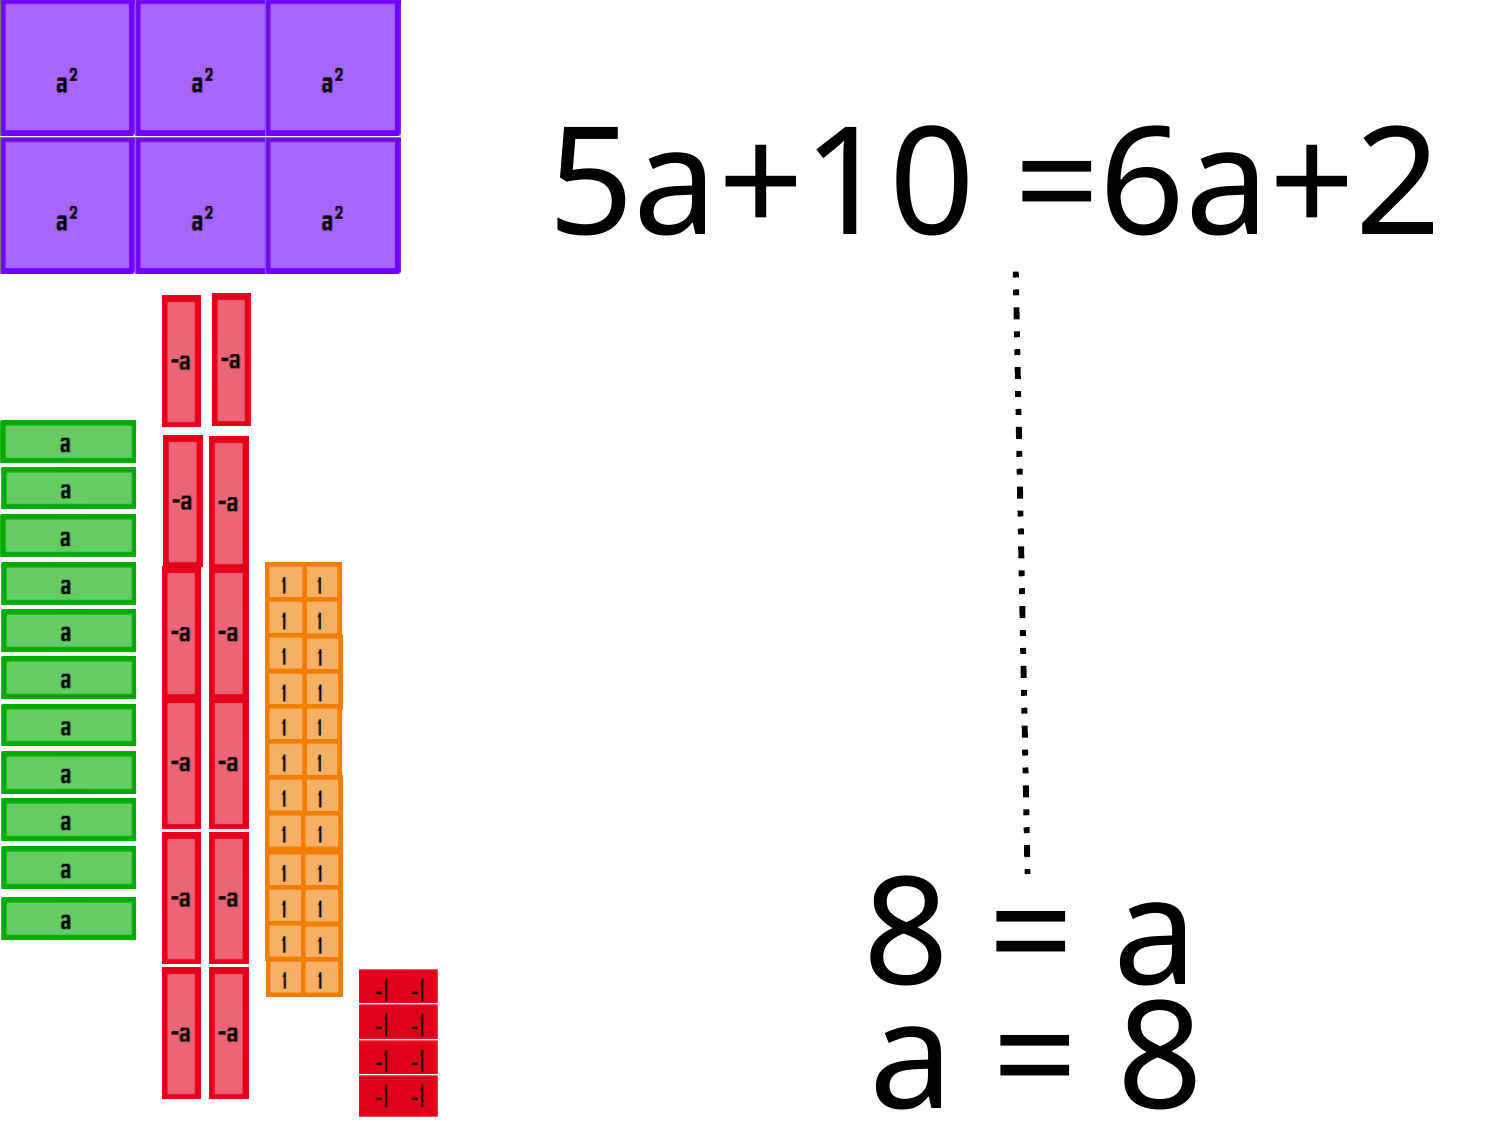

5a+10 =6a+2
8 = a
a = 8